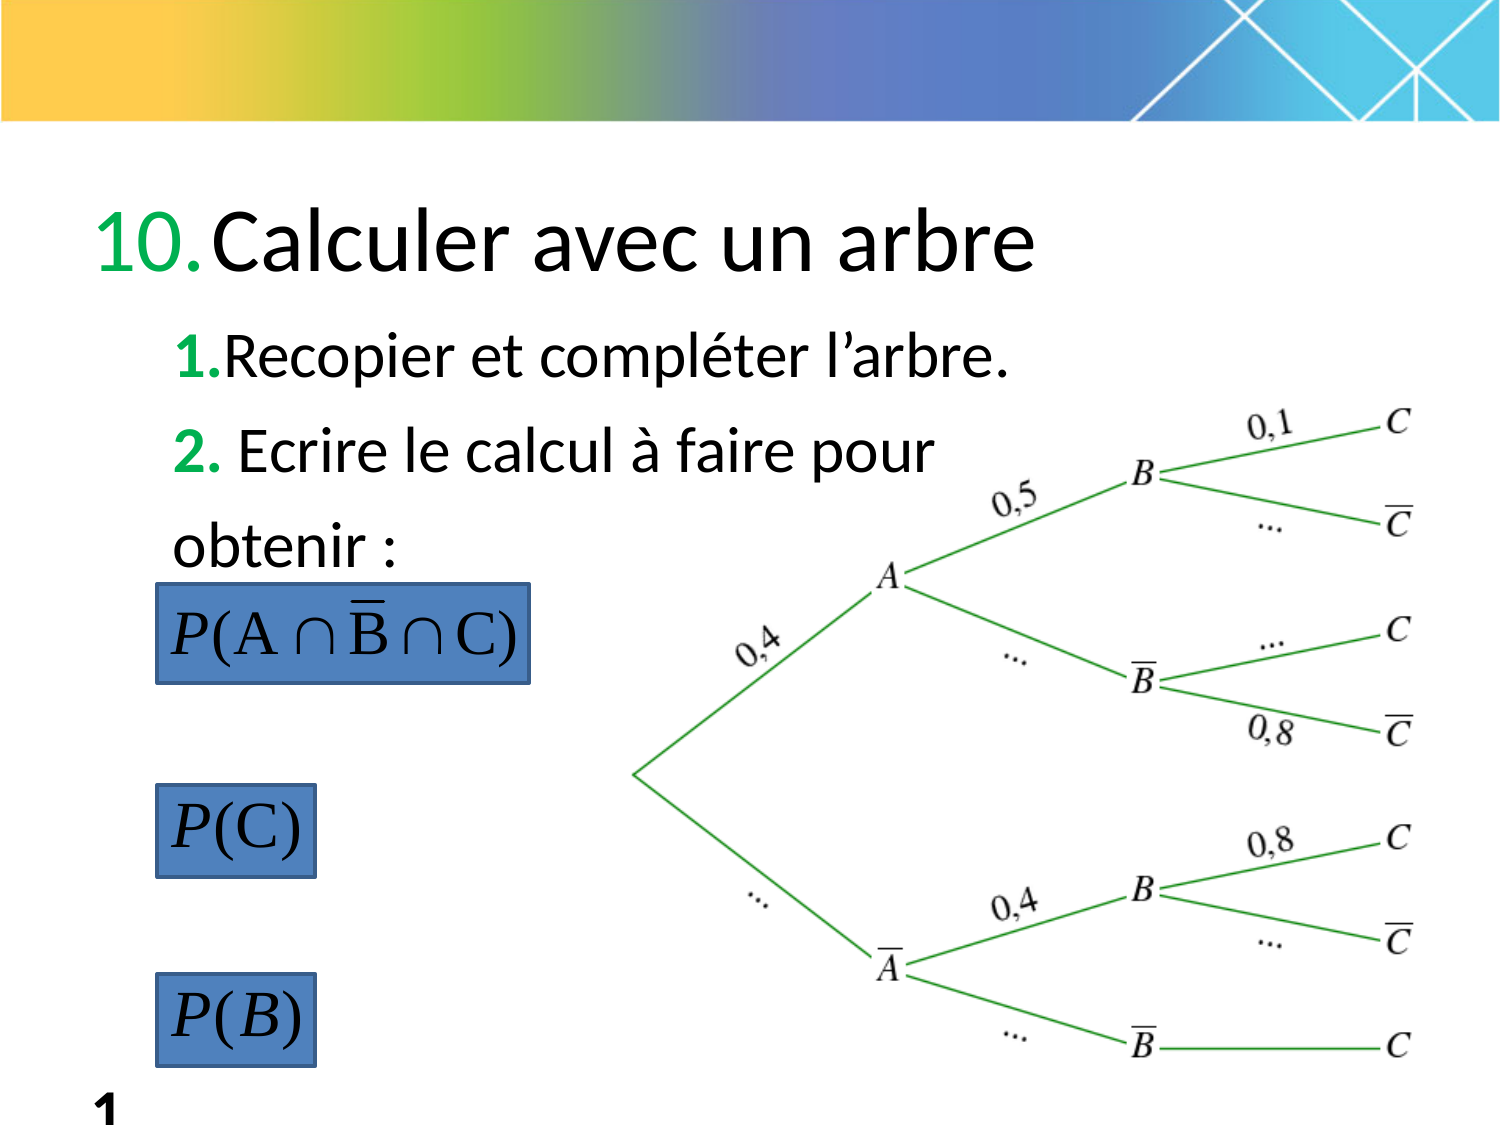

# Calculer avec un arbre
1.Recopier et compléter l’arbre.
2. Ecrire le calcul à faire pour
obtenir :
a.
b.
c.